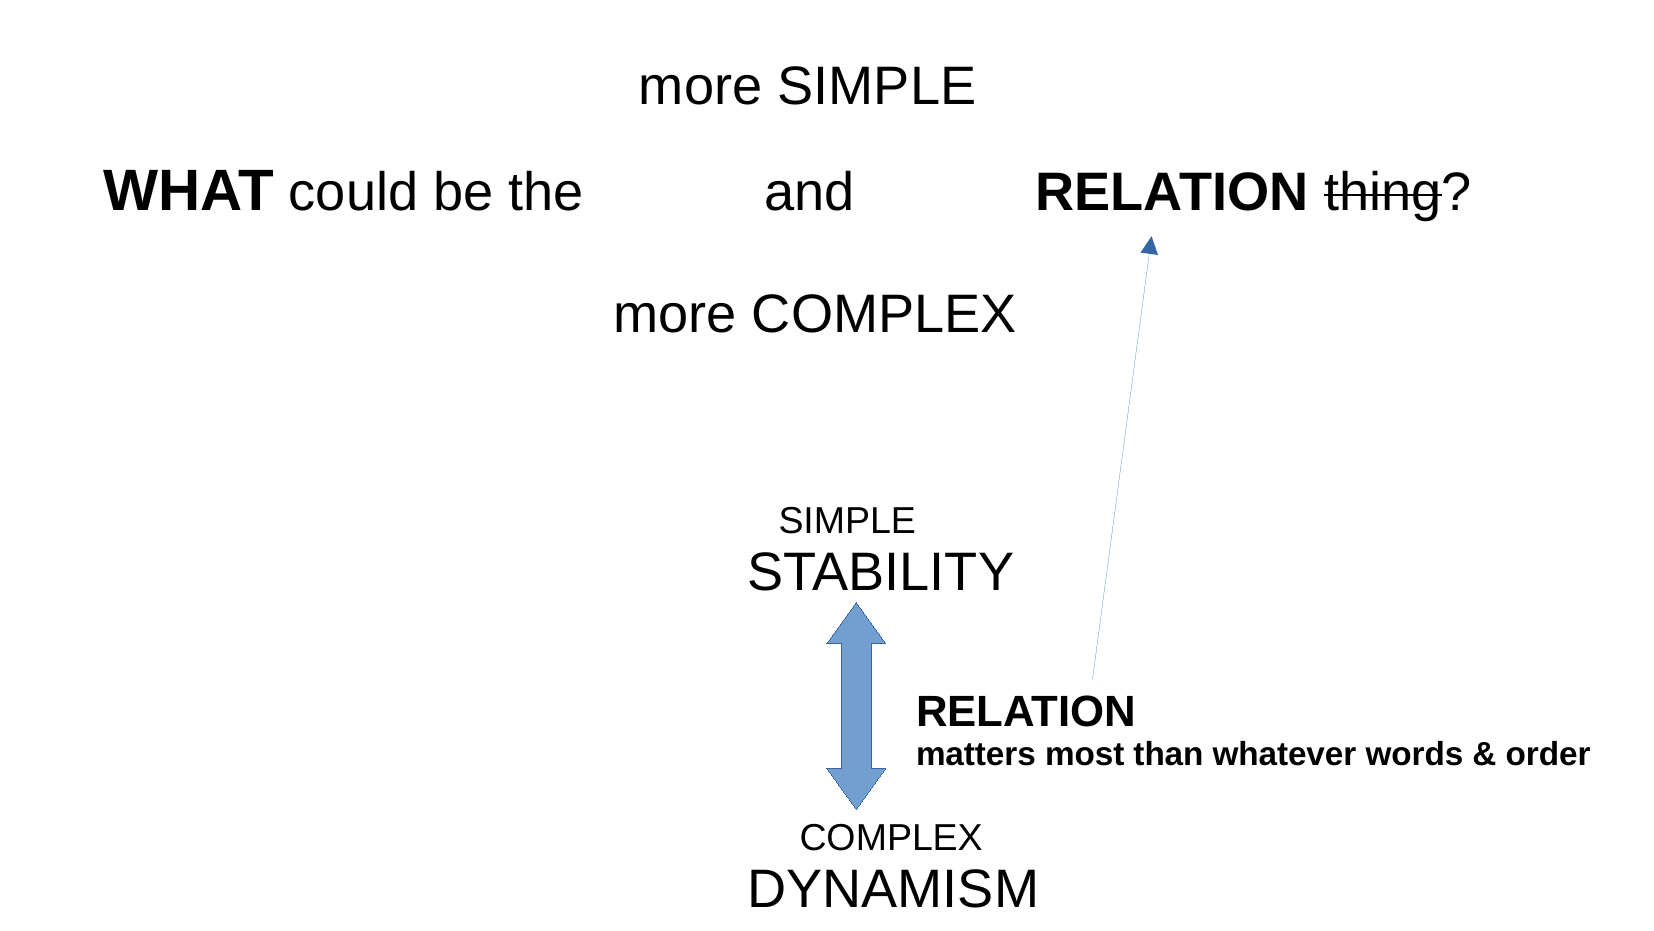

more SIMPLE
WHAT could be the and RELATION thing?
 more COMPLEX
 SIMPLE
STABILITY
RELATION
matters most than whatever words & order
 COMPLEX
DYNAMISM